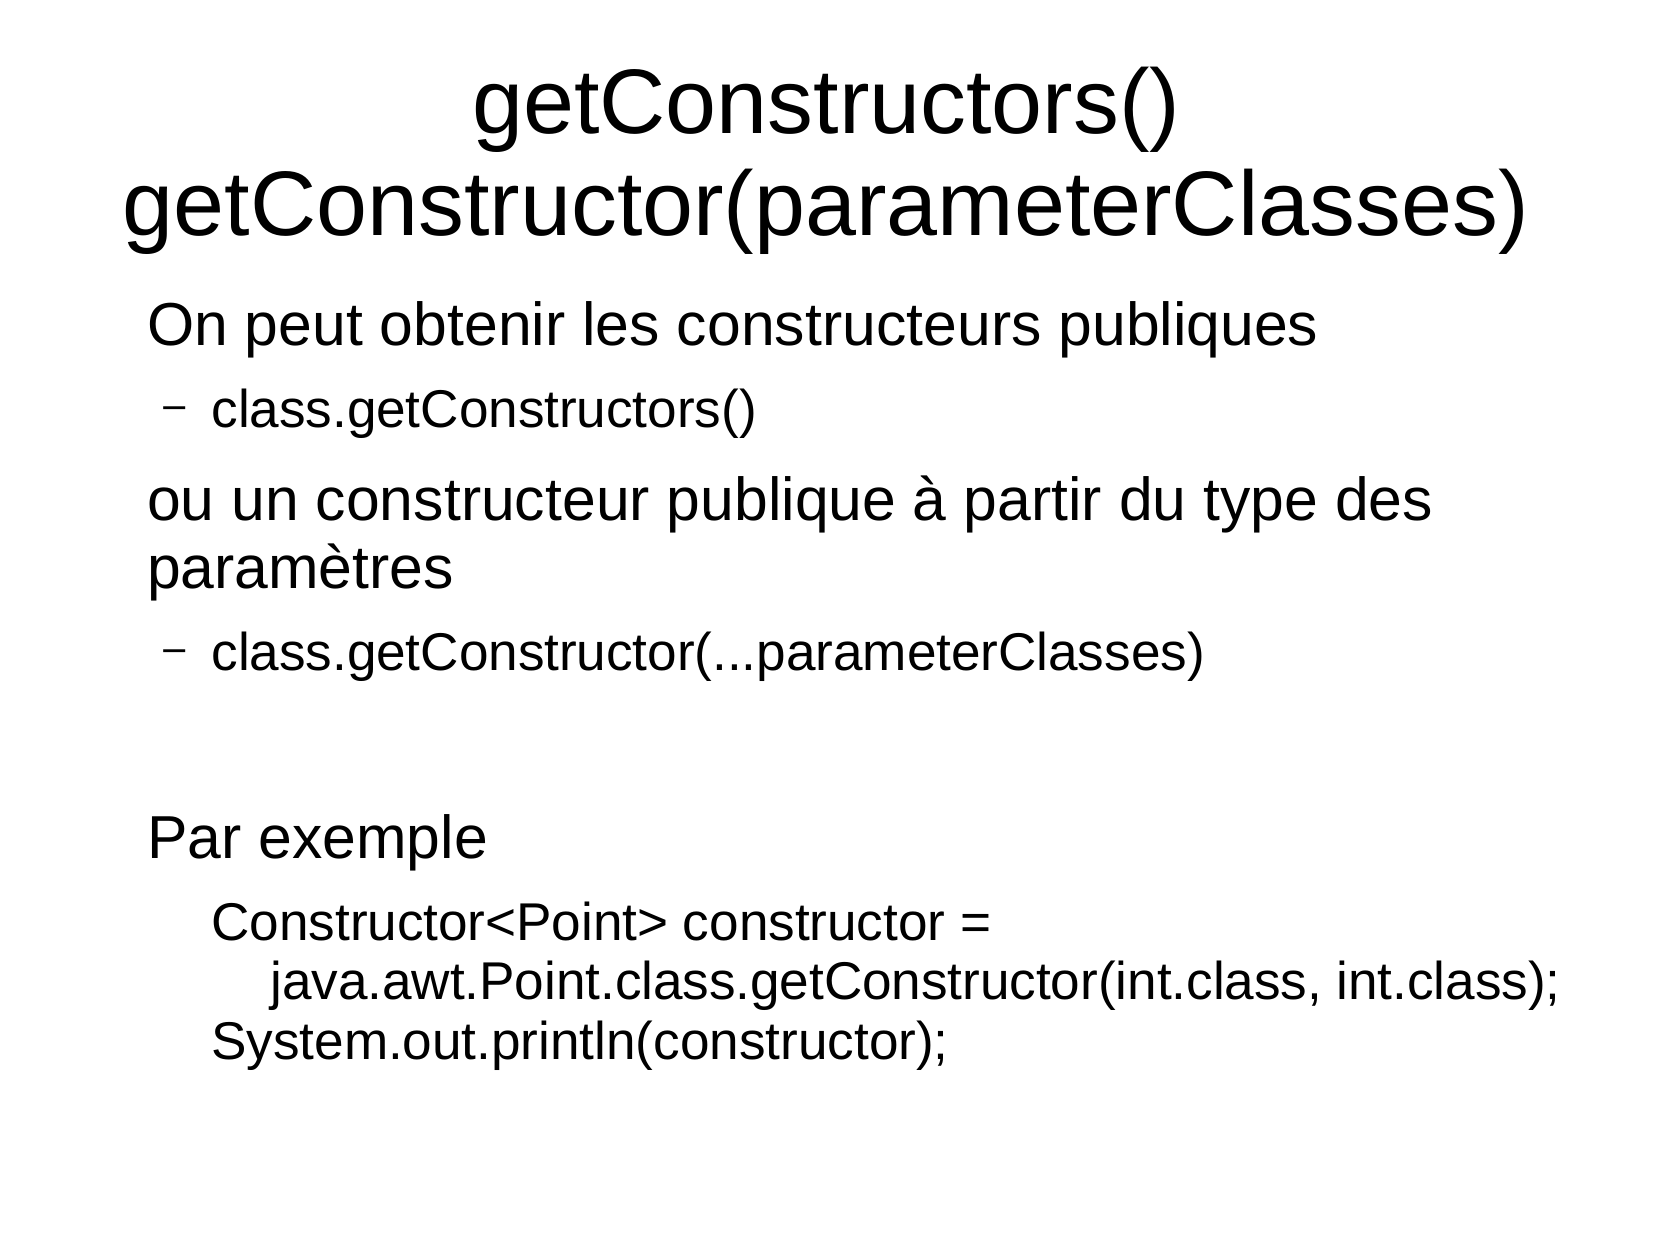

# getConstructors() getConstructor(parameterClasses)
On peut obtenir les constructeurs publiques
class.getConstructors()
ou un constructeur publique à partir du type des paramètres
class.getConstructor(...parameterClasses)
Par exemple
Constructor<Point> constructor =
 java.awt.Point.class.getConstructor(int.class, int.class);
System.out.println(constructor);